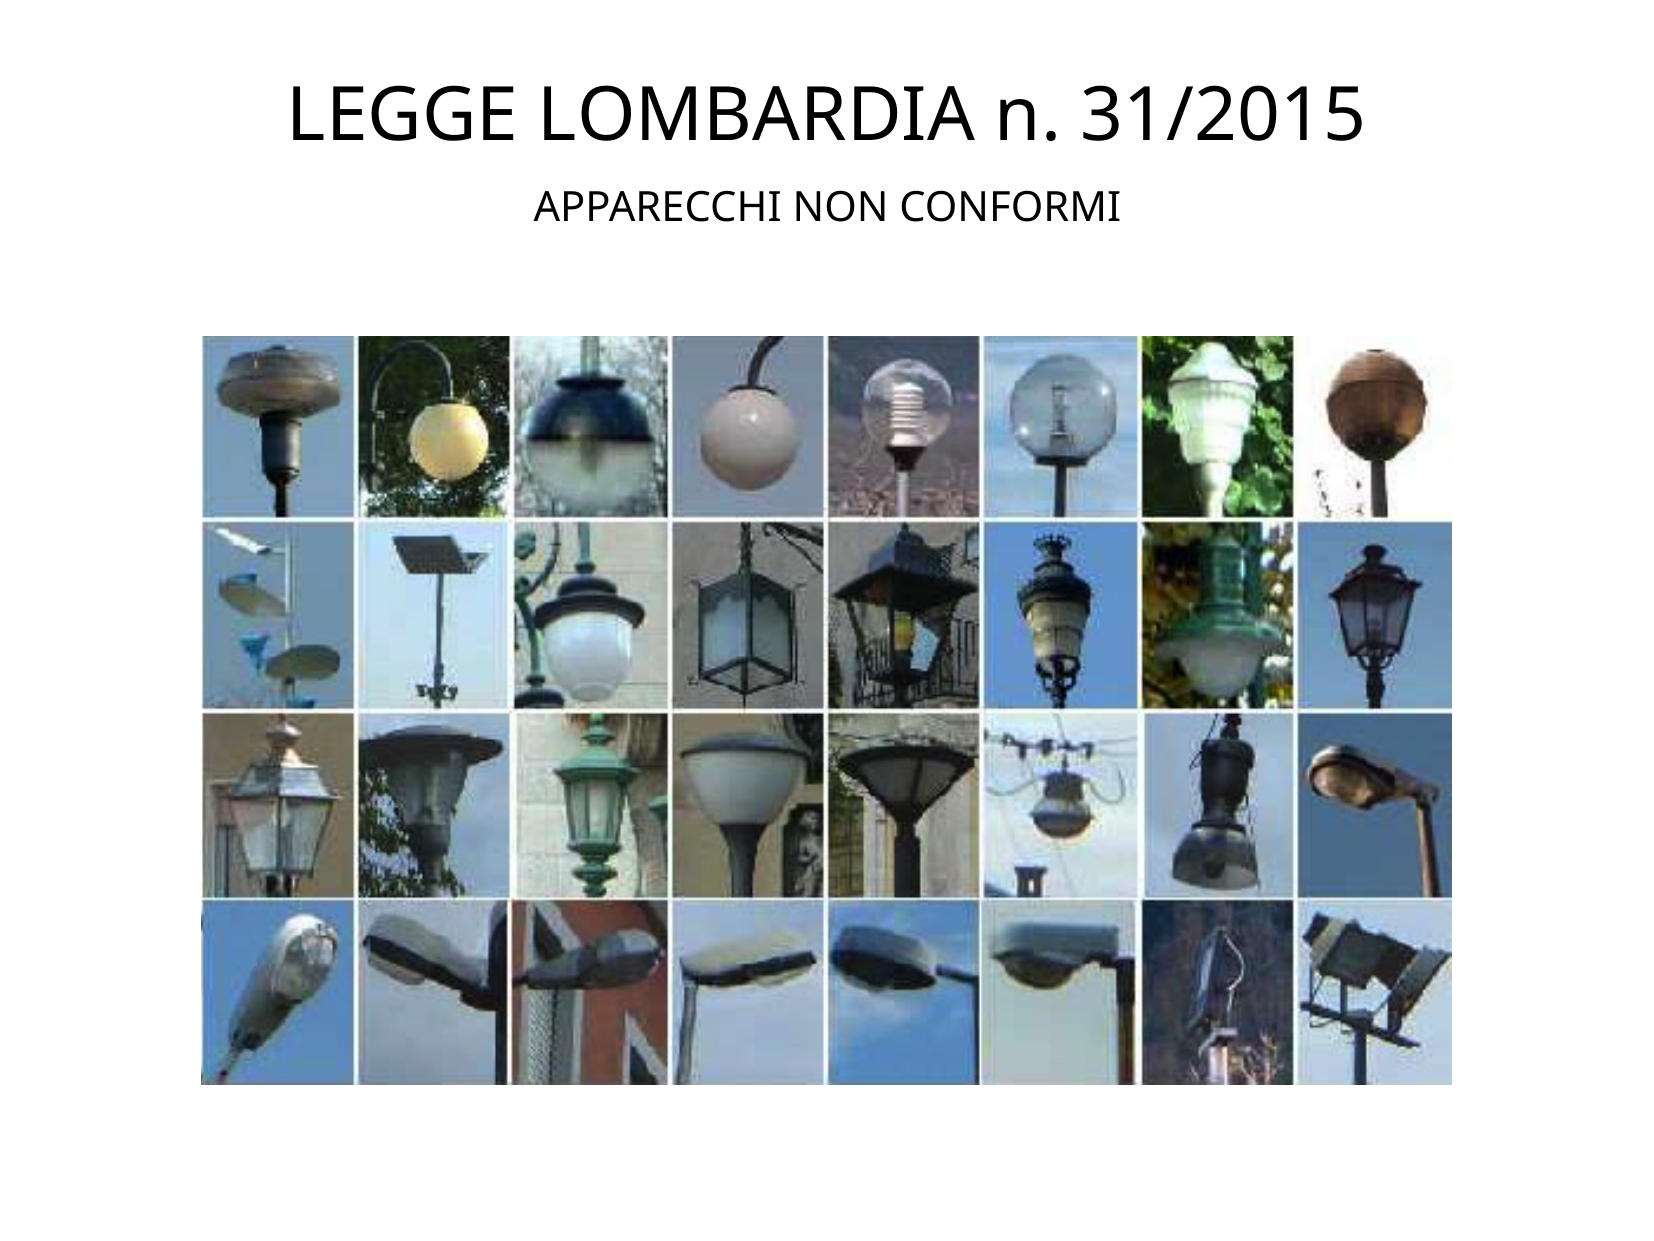

# LEGGE LOMBARDIA n. 31/2015
APPARECCHI NON CONFORMI